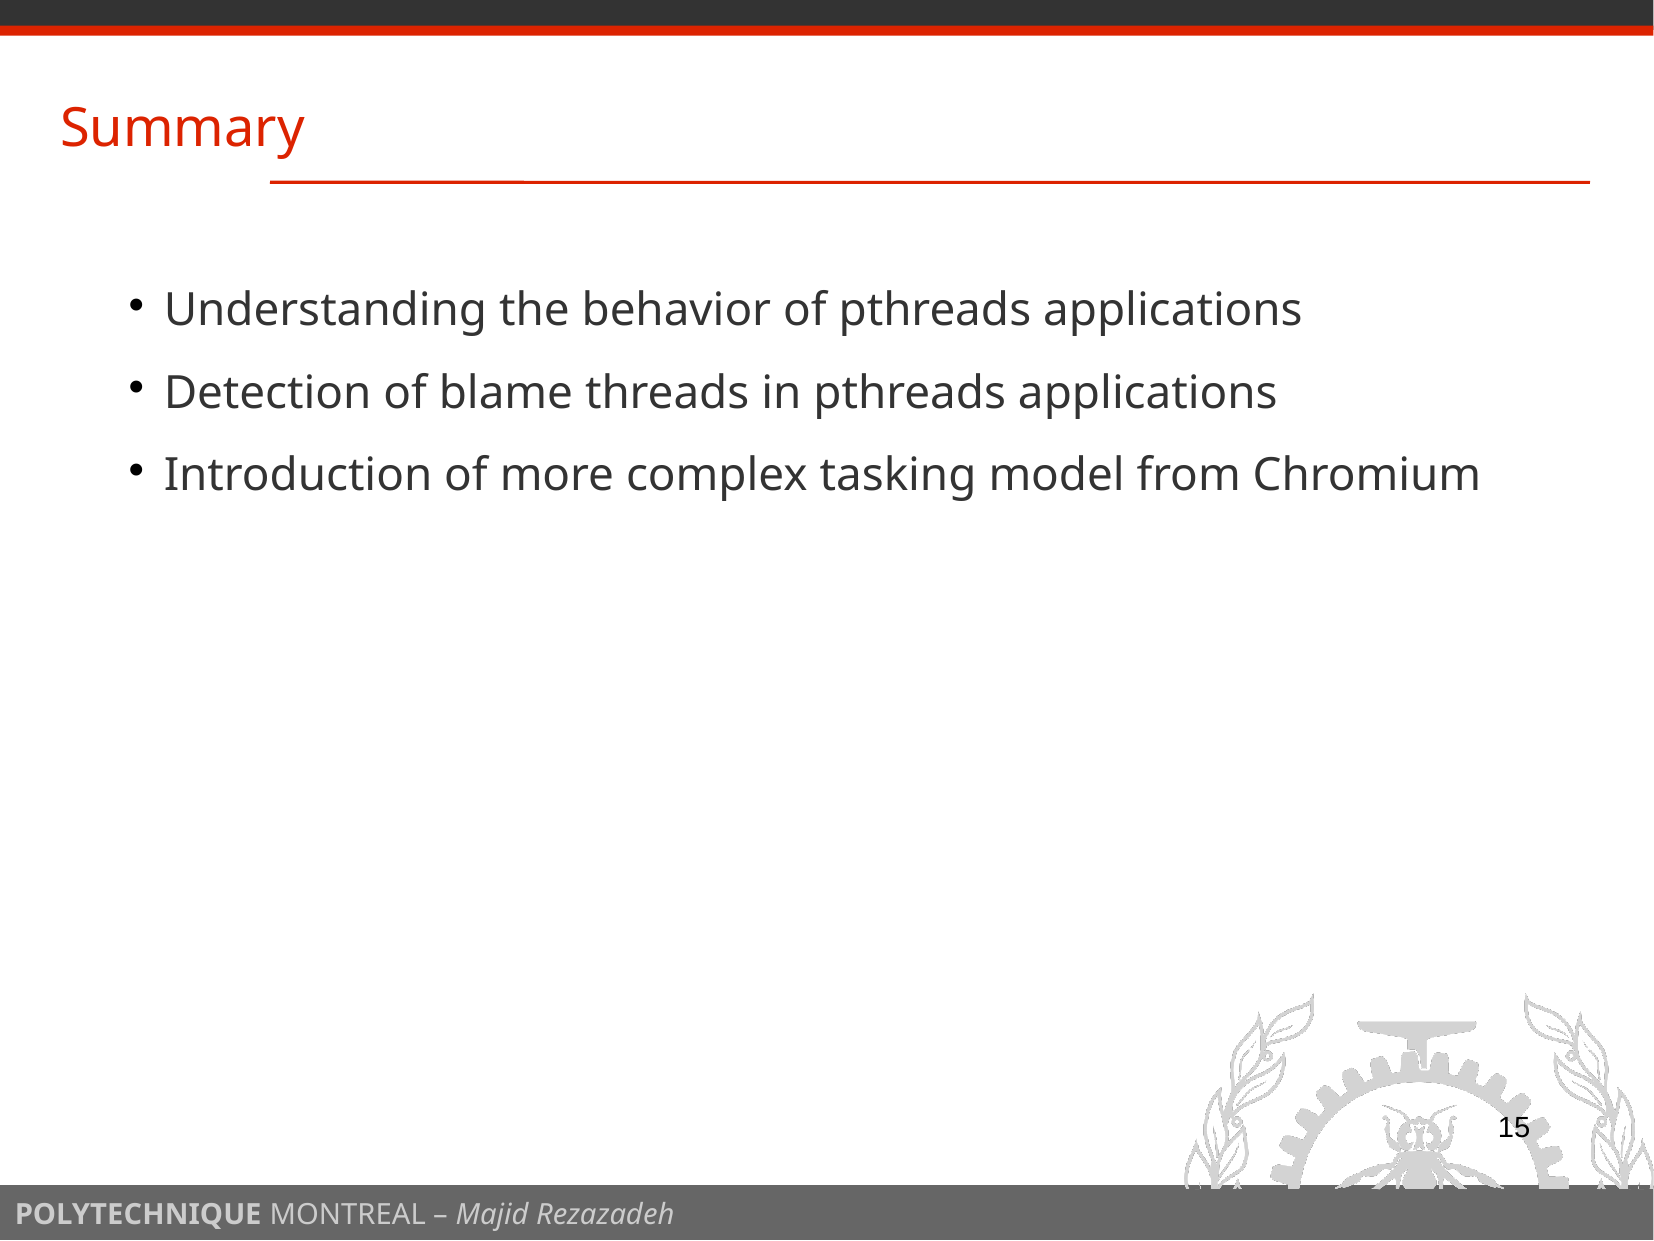

Summary
Understanding the behavior of pthreads applications
Detection of blame threads in pthreads applications
Introduction of more complex tasking model from Chromium
15
POLYTECHNIQUE MONTREAL – Majid Rezazadeh